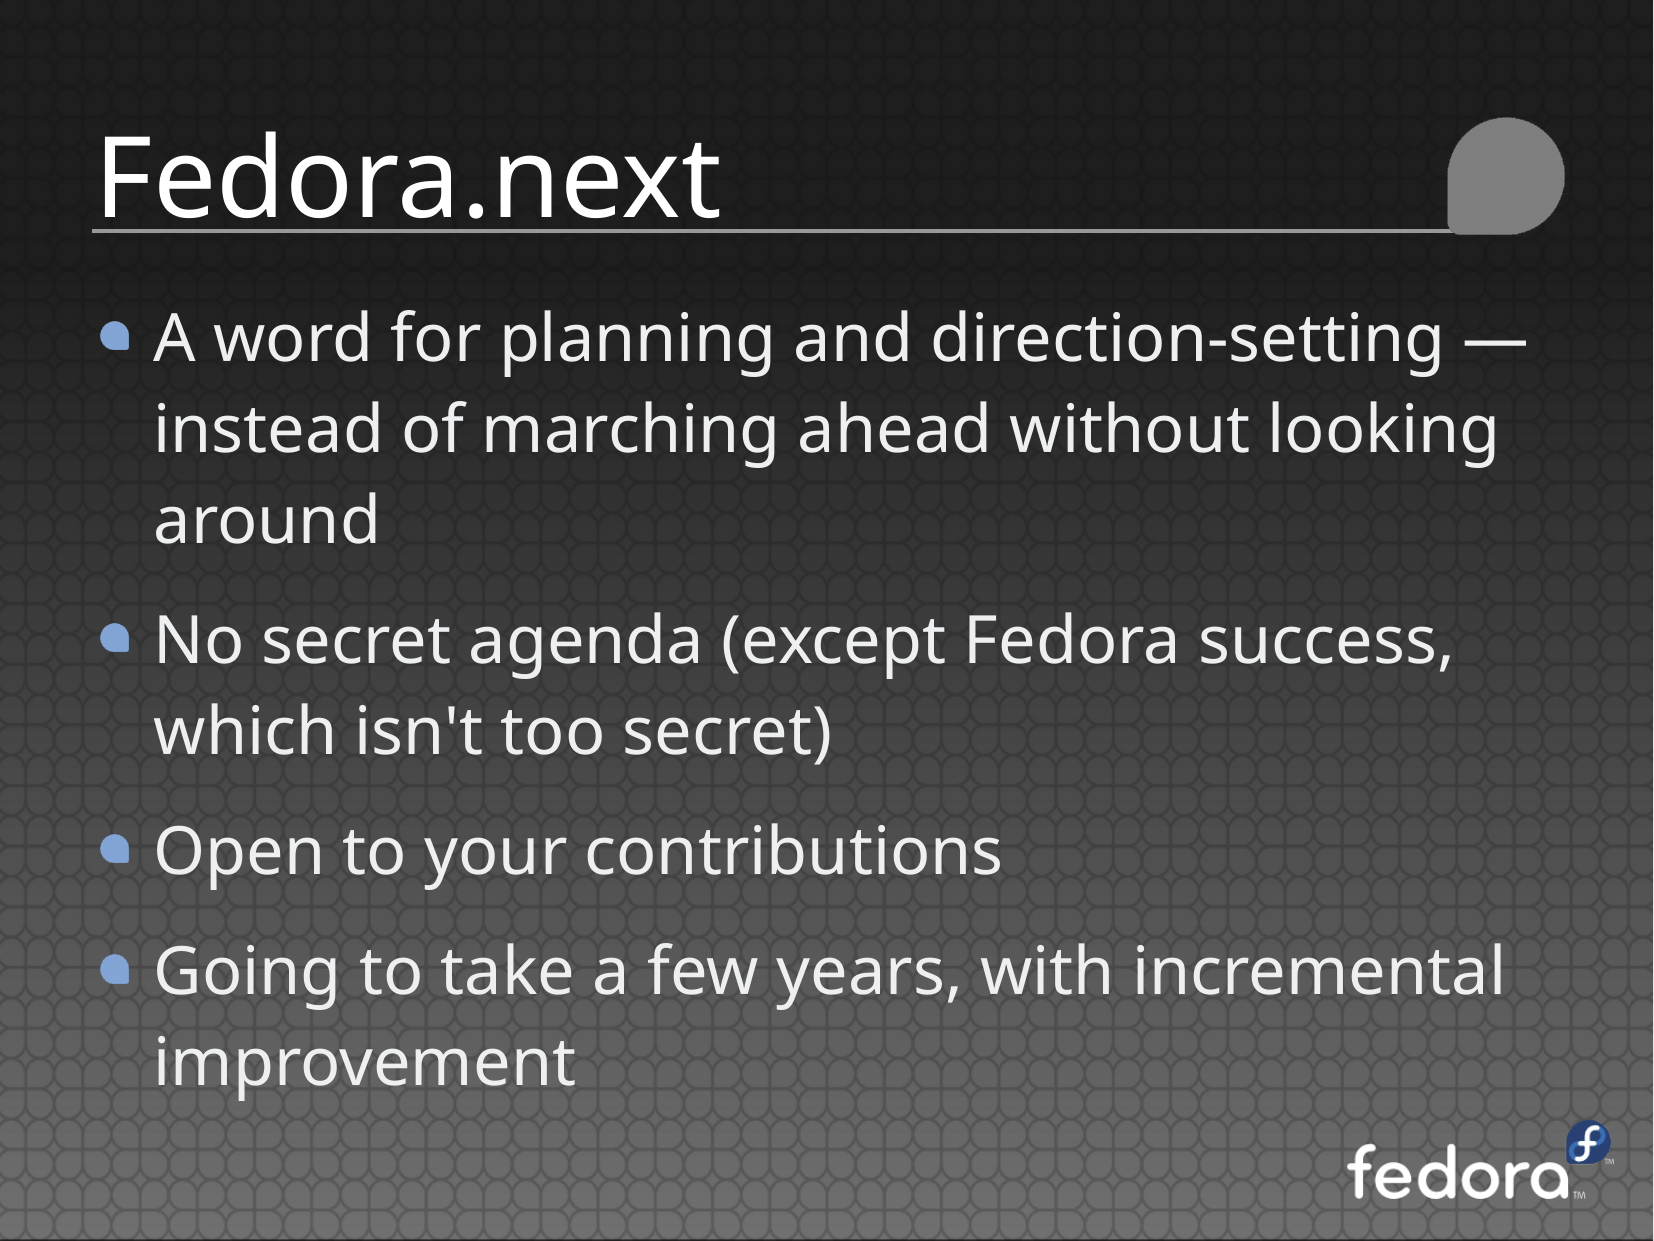

Fedora.next
# A word for planning and direction-setting — instead of marching ahead without looking around
No secret agenda (except Fedora success, which isn't too secret)
Open to your contributions
Going to take a few years, with incremental improvement